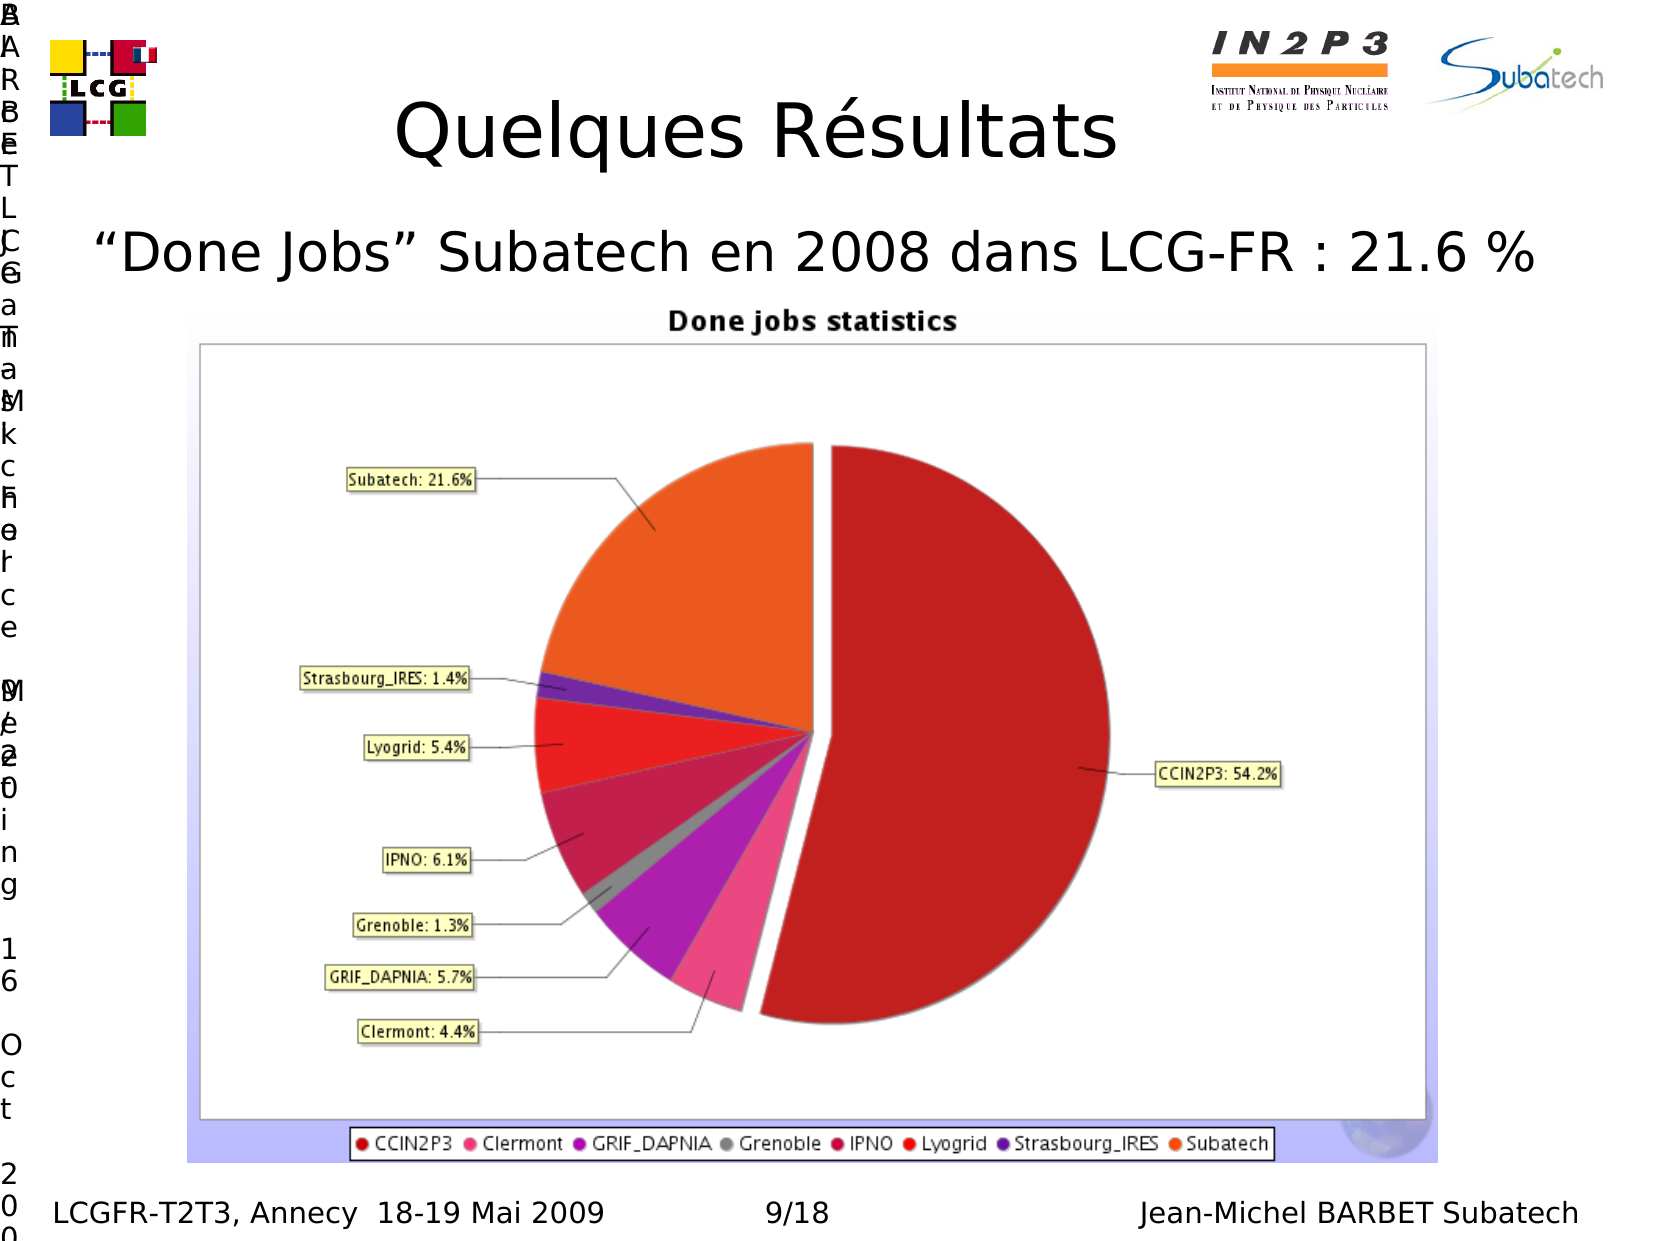

# Quelques Résultats
“Done Jobs” Subatech en 2008 dans LCG-FR : 21.6 %